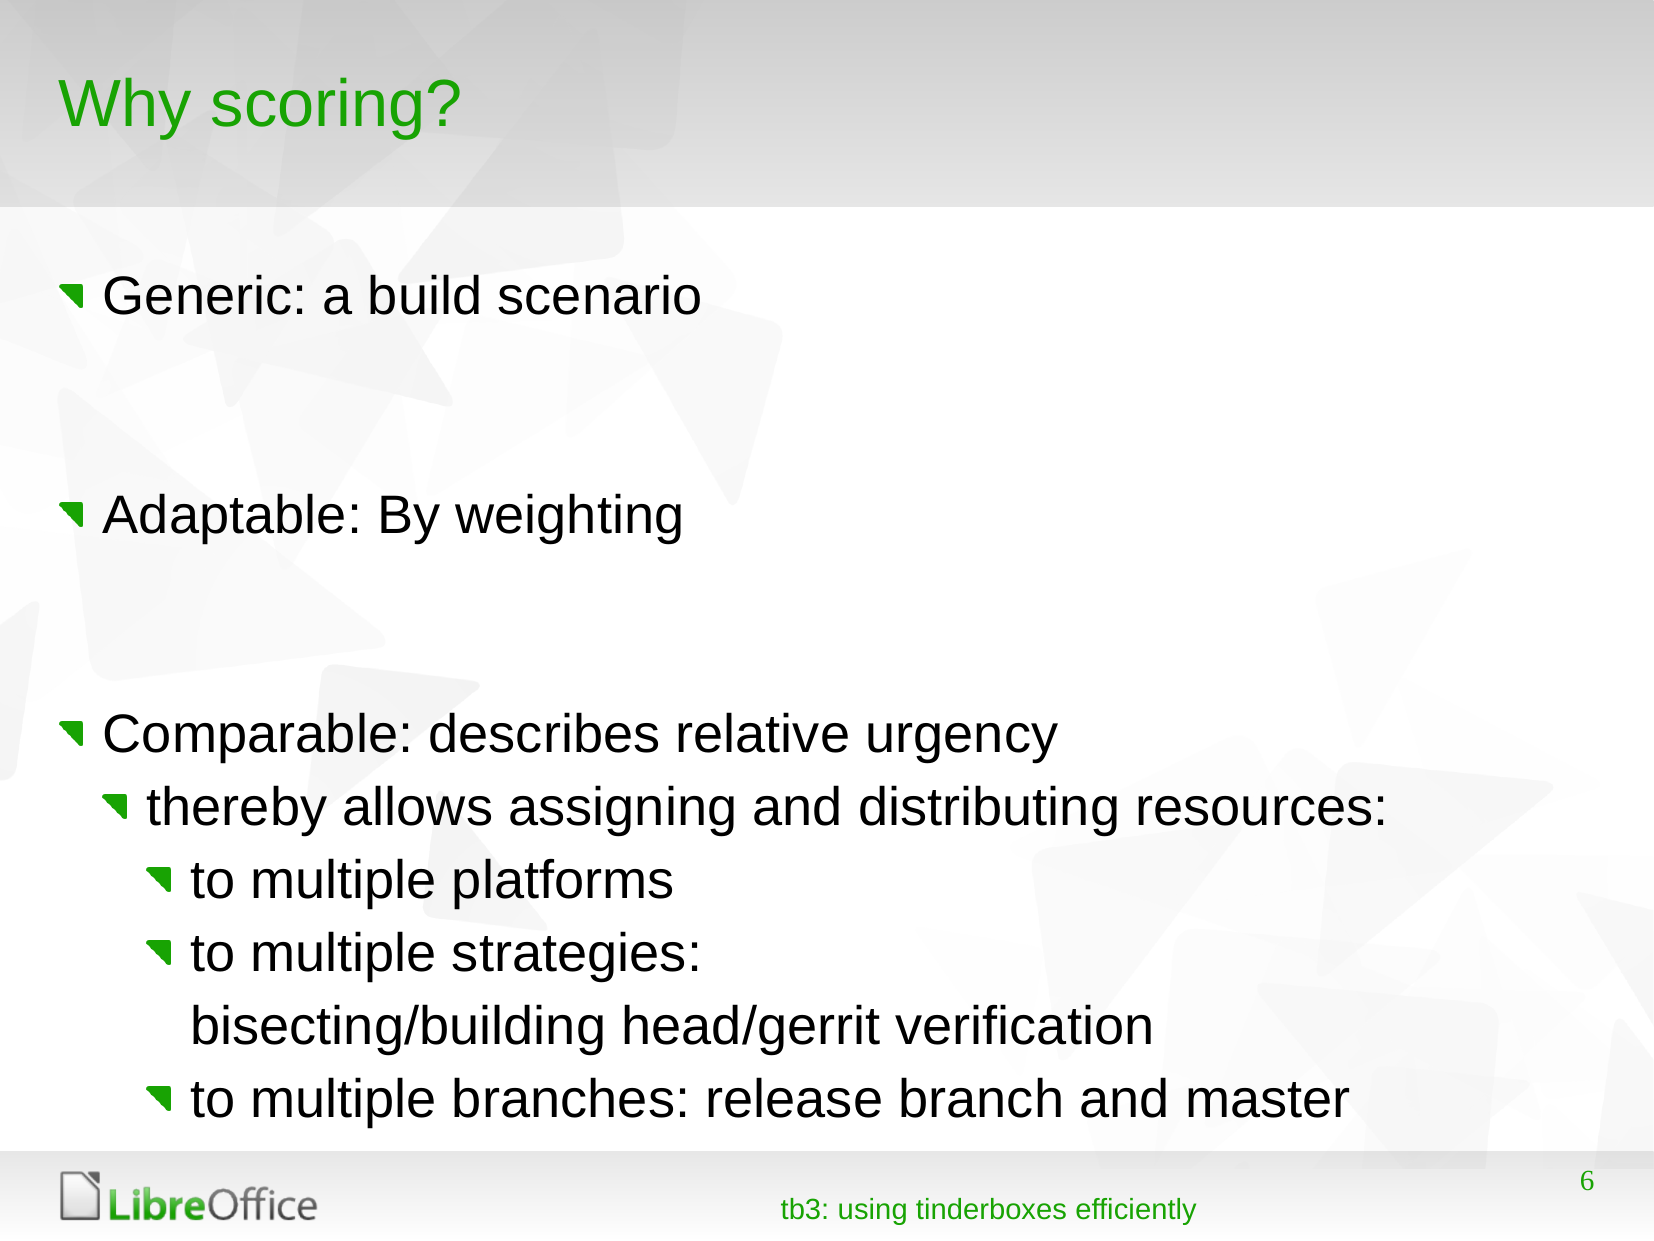

# Why scoring?
Generic: a build scenario
Adaptable: By weighting
Comparable: describes relative urgency
thereby allows assigning and distributing resources:
to multiple platforms
to multiple strategies:
bisecting/building head/gerrit verification
to multiple branches: release branch and master
6
liberating productivity